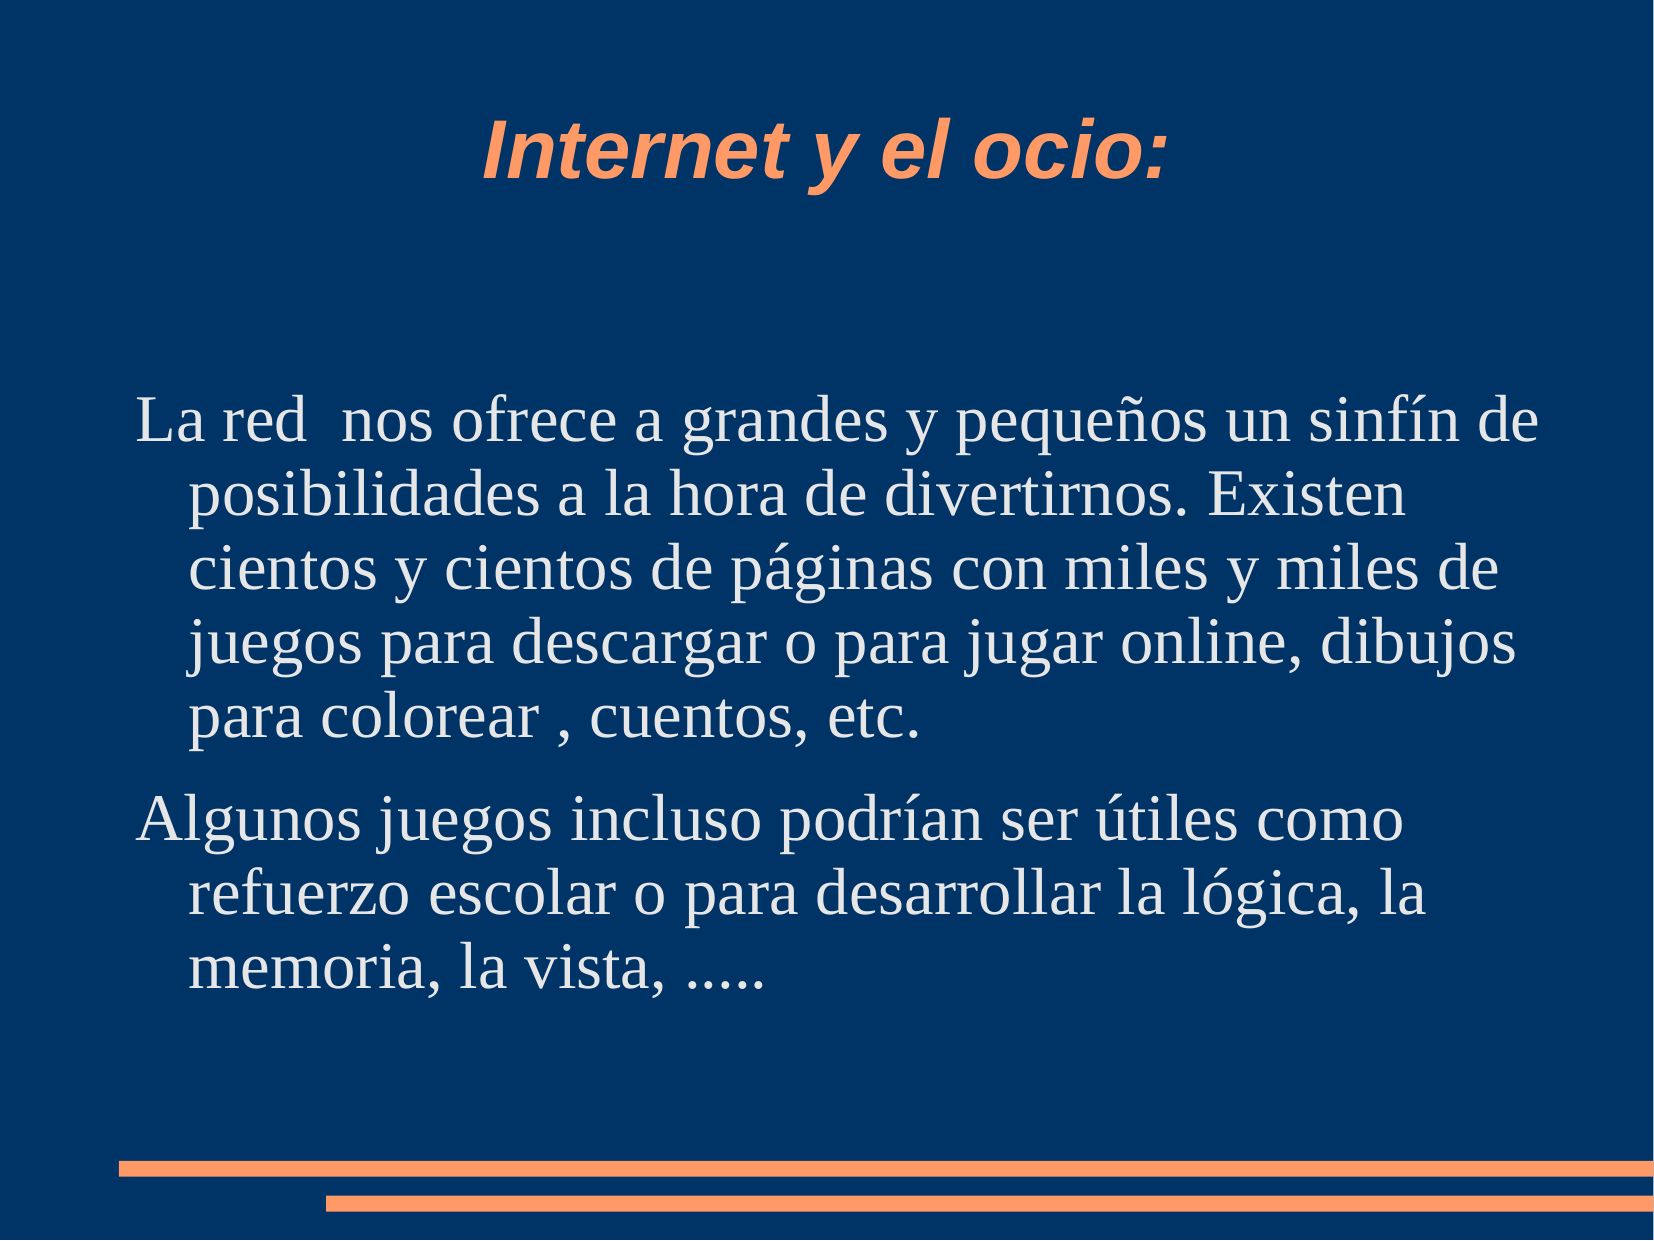

# Internet y el ocio:
La red nos ofrece a grandes y pequeños un sinfín de posibilidades a la hora de divertirnos. Existen cientos y cientos de páginas con miles y miles de juegos para descargar o para jugar online, dibujos para colorear , cuentos, etc.
Algunos juegos incluso podrían ser útiles como refuerzo escolar o para desarrollar la lógica, la memoria, la vista, .....